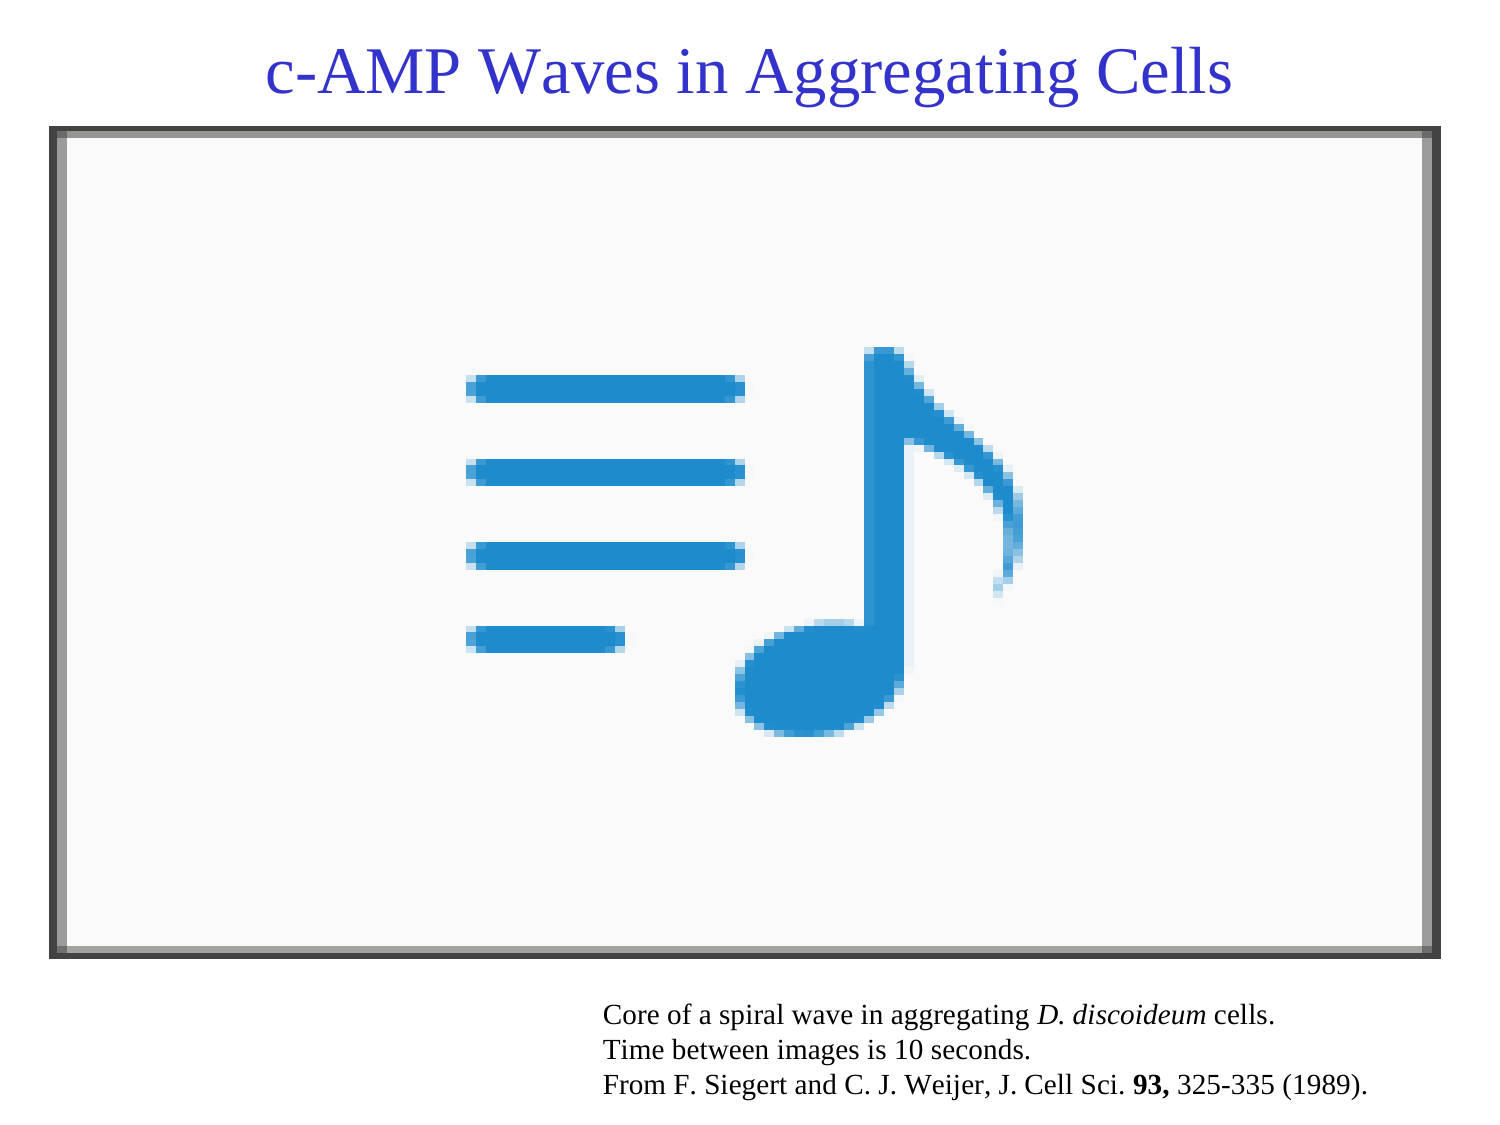

# c-AMP Waves in Aggregating Cells
Core of a spiral wave in aggregating D. discoideum cells.
Time between images is 10 seconds.
From F. Siegert and C. J. Weijer, J. Cell Sci. 93, 325-335 (1989).